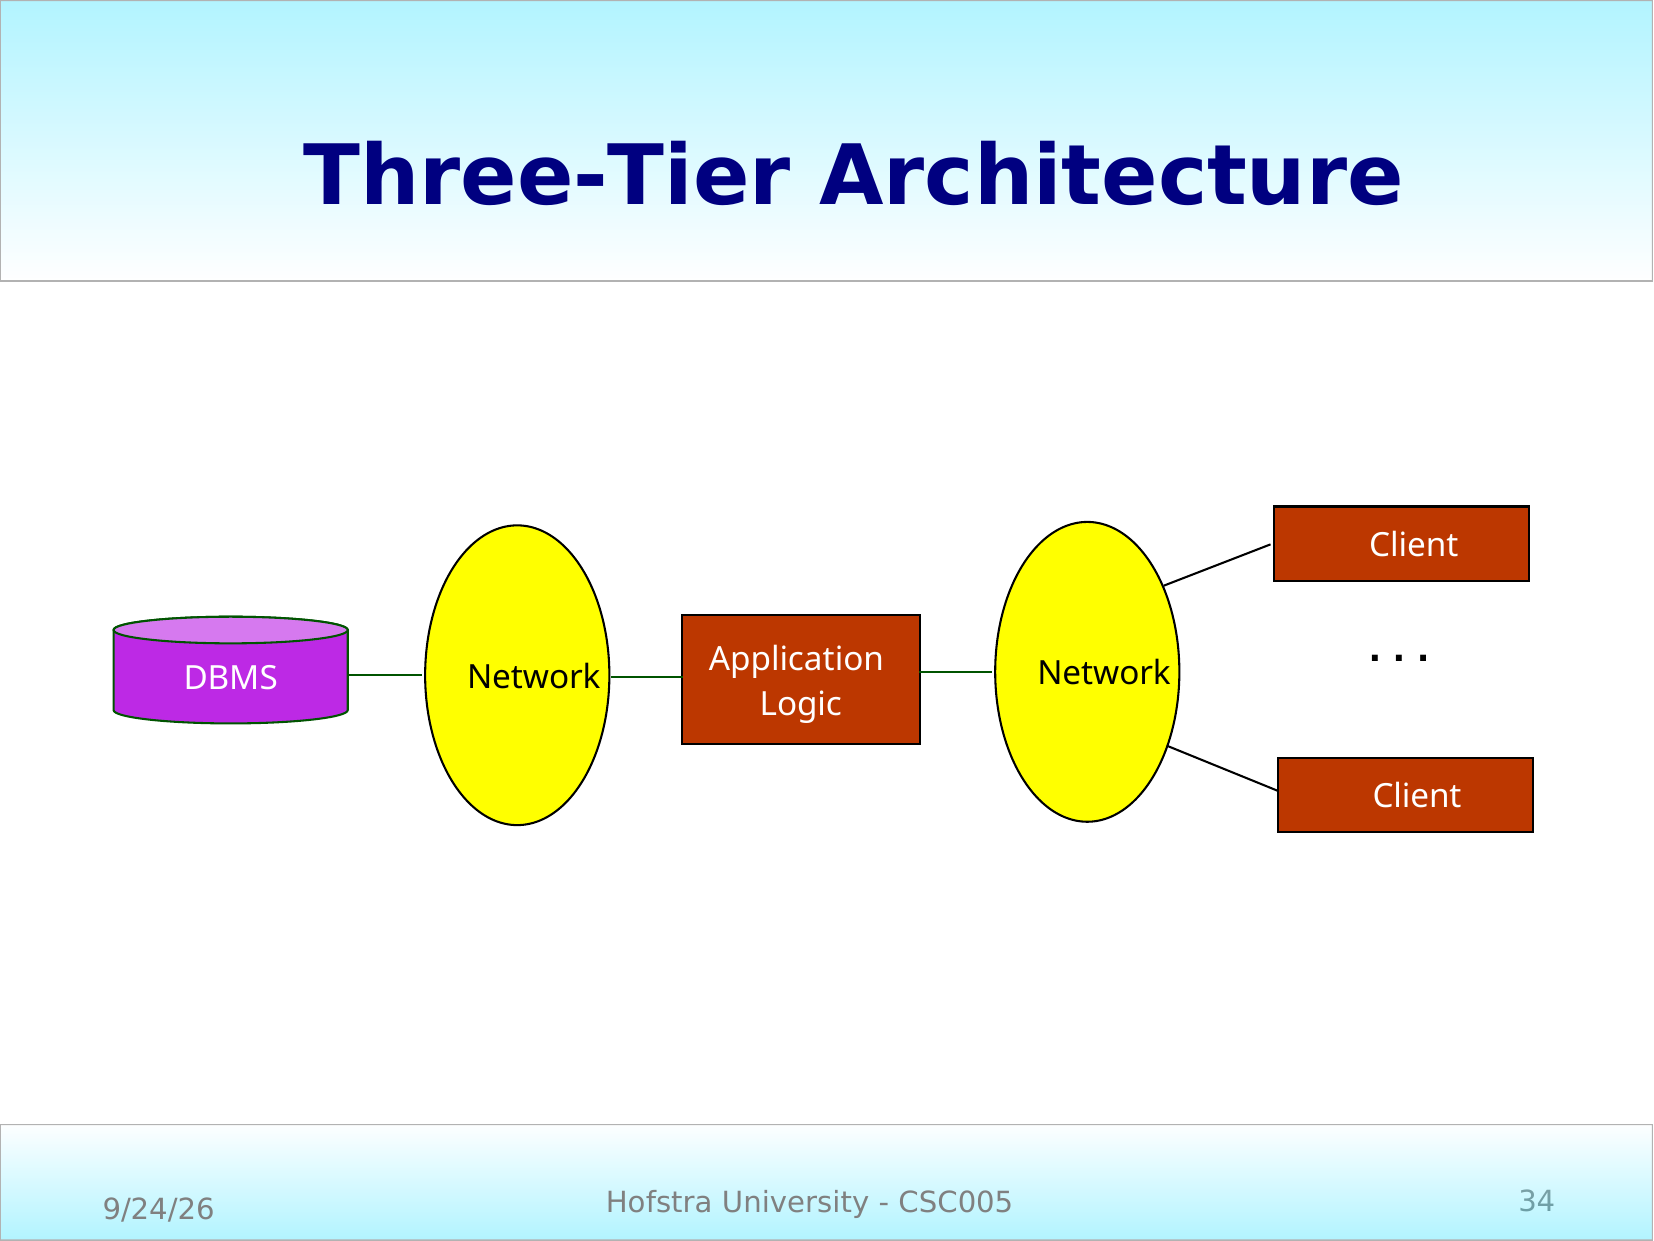

# Three-Tier Architecture
Client
Network
Network
Application
Logic
DBMS
. . .
Client
34
Hofstra University - CSC005